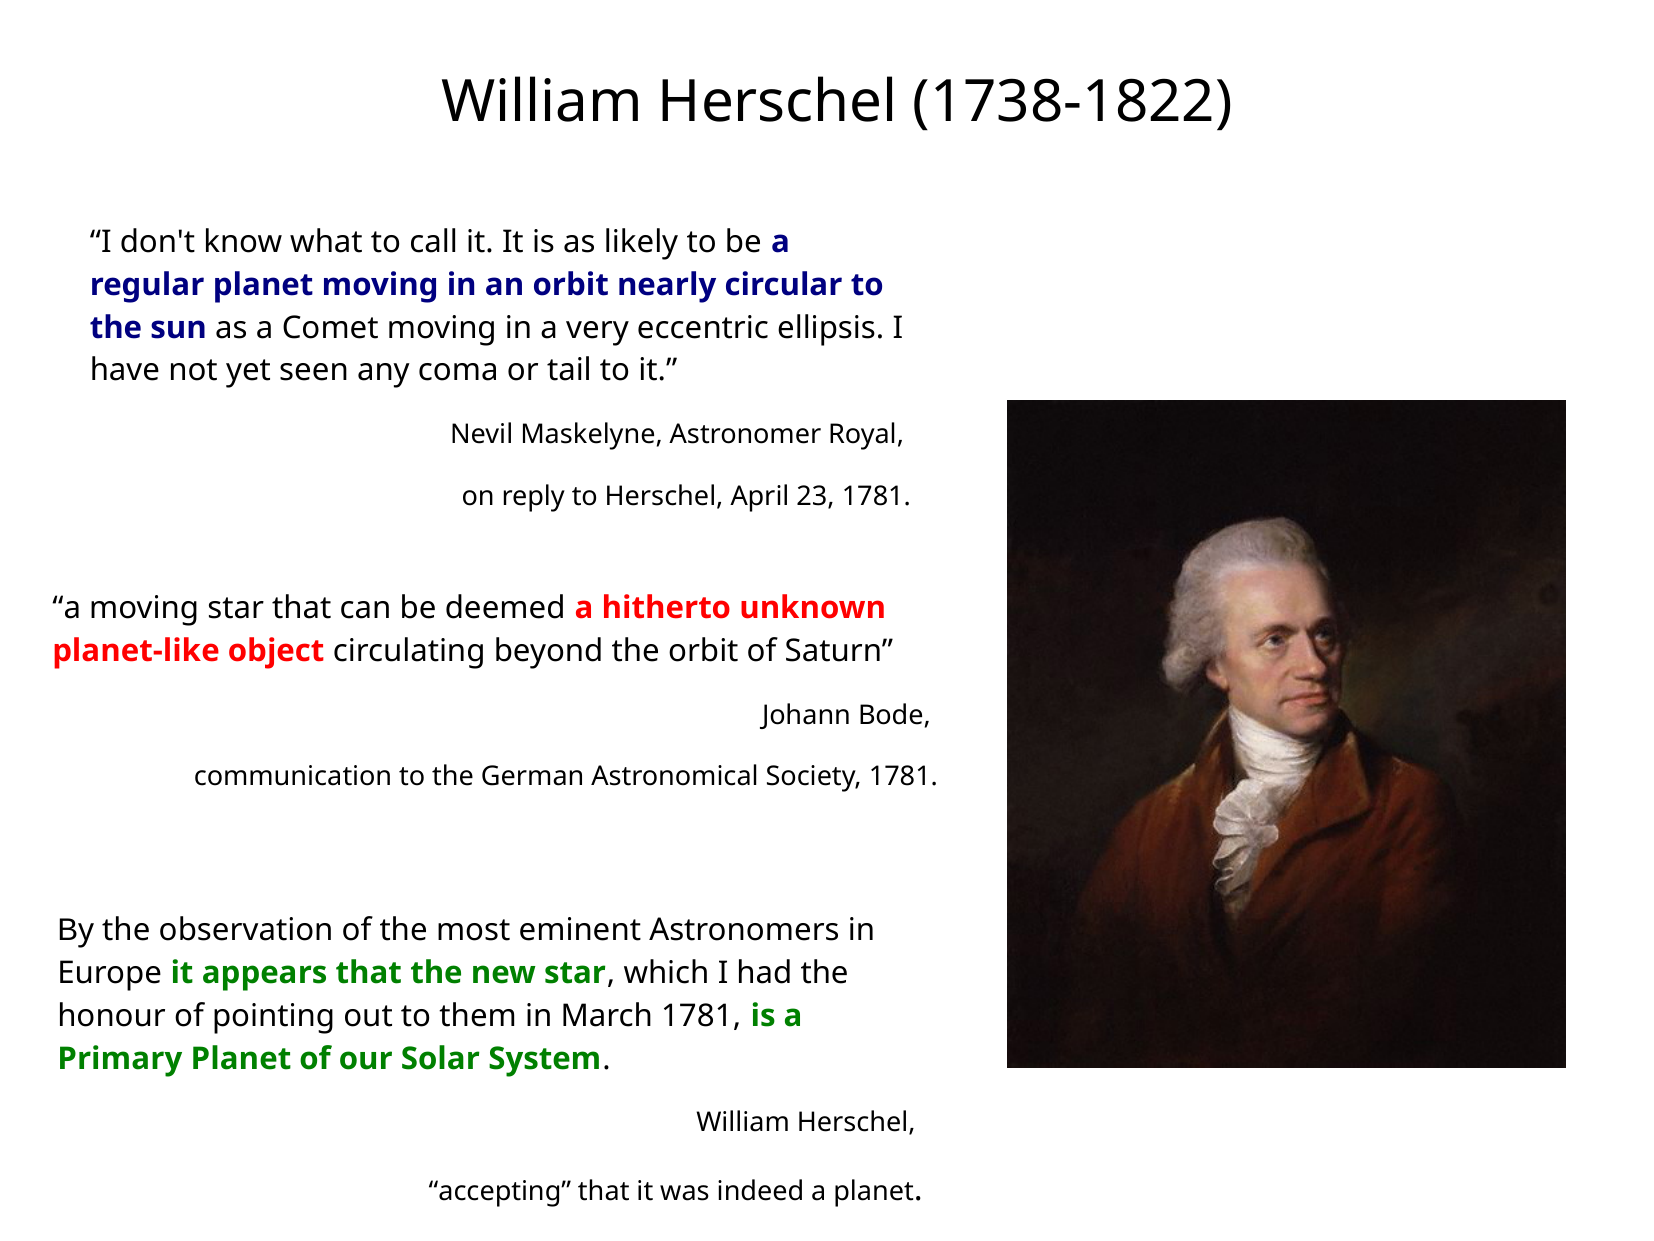

# William Herschel (1738-1822)
“I don't know what to call it. It is as likely to be a regular planet moving in an orbit nearly circular to the sun as a Comet moving in a very eccentric ellipsis. I have not yet seen any coma or tail to it.”
Nevil Maskelyne, Astronomer Royal,
on reply to Herschel, April 23, 1781.
“a moving star that can be deemed a hitherto unknown planet-like object circulating beyond the orbit of Saturn”
Johann Bode,
communication to the German Astronomical Society, 1781.
By the observation of the most eminent Astronomers in Europe it appears that the new star, which I had the honour of pointing out to them in March 1781, is a Primary Planet of our Solar System.
William Herschel,
“accepting” that it was indeed a planet.